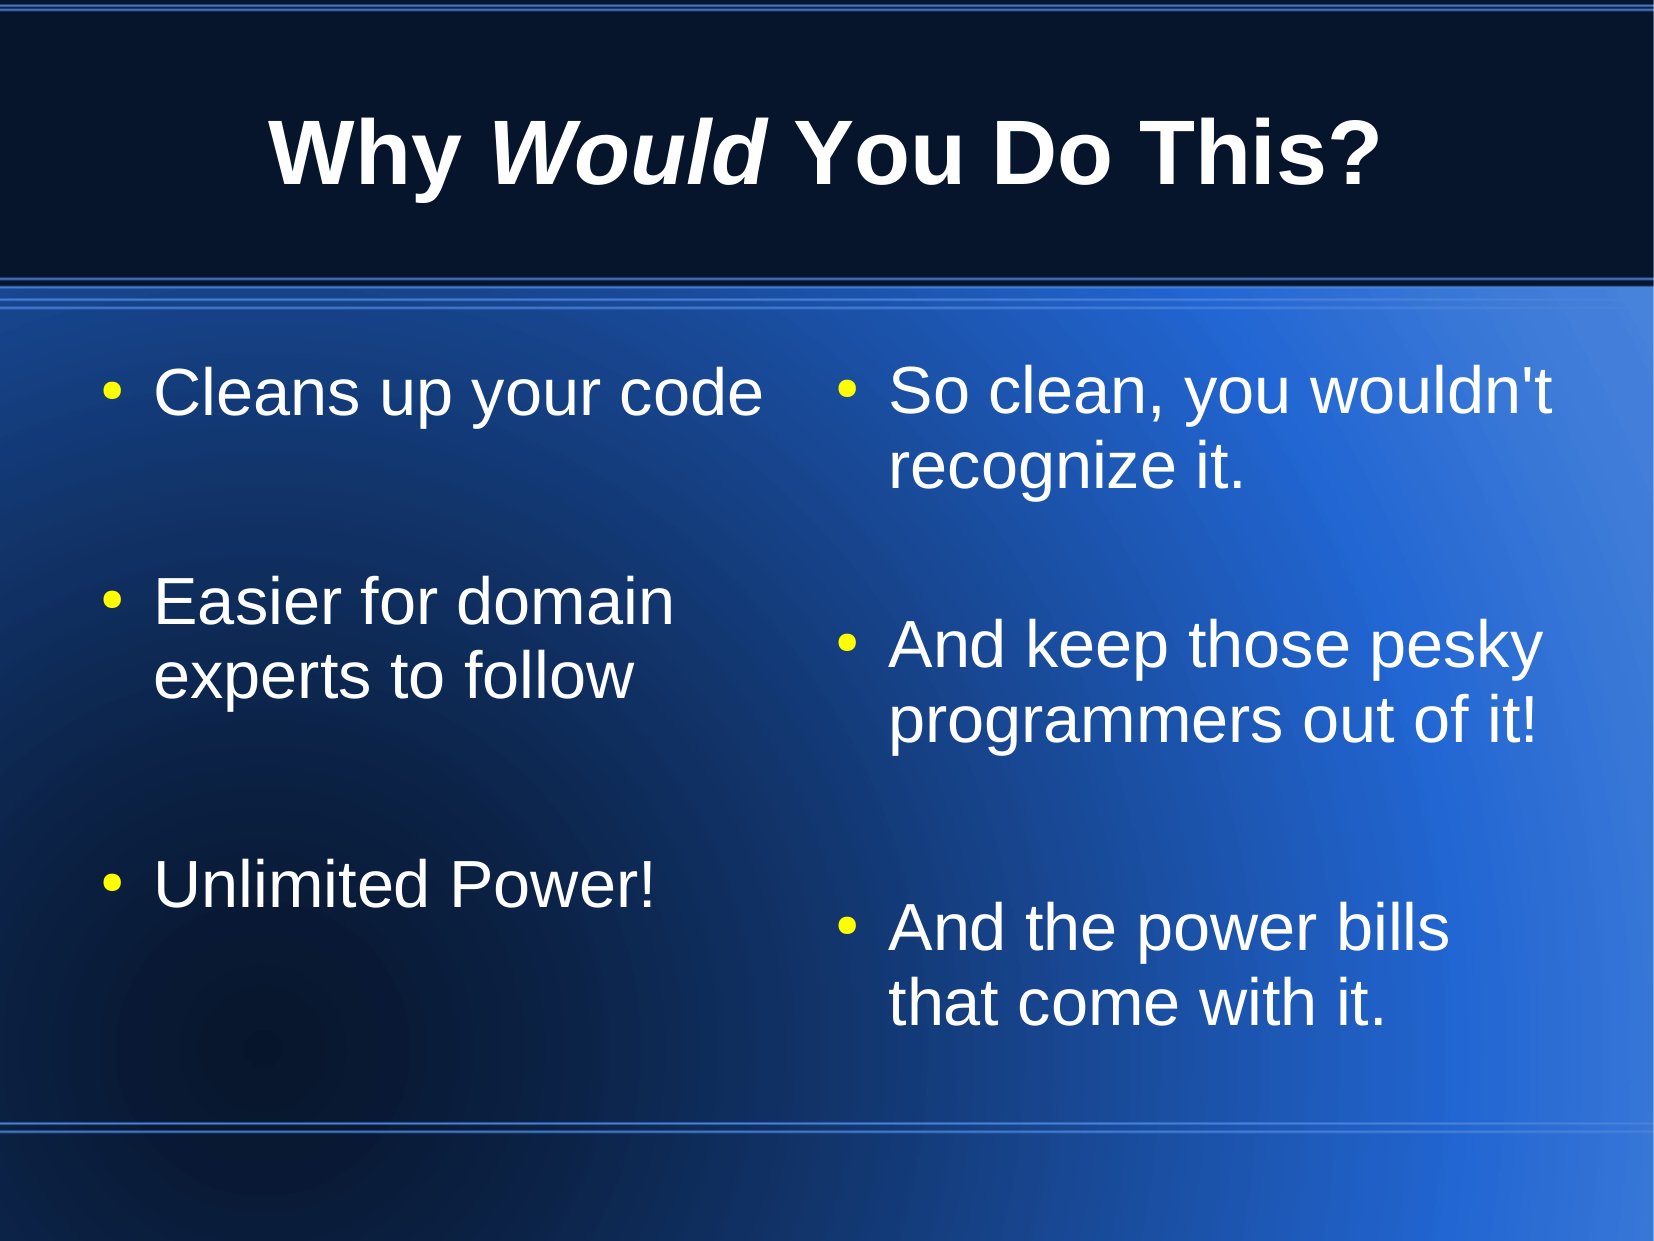

# Why Would You Do This?
So clean, you wouldn't recognize it.
And keep those pesky programmers out of it!
And the power bills that come with it.
Cleans up your code
Easier for domain experts to follow
Unlimited Power!